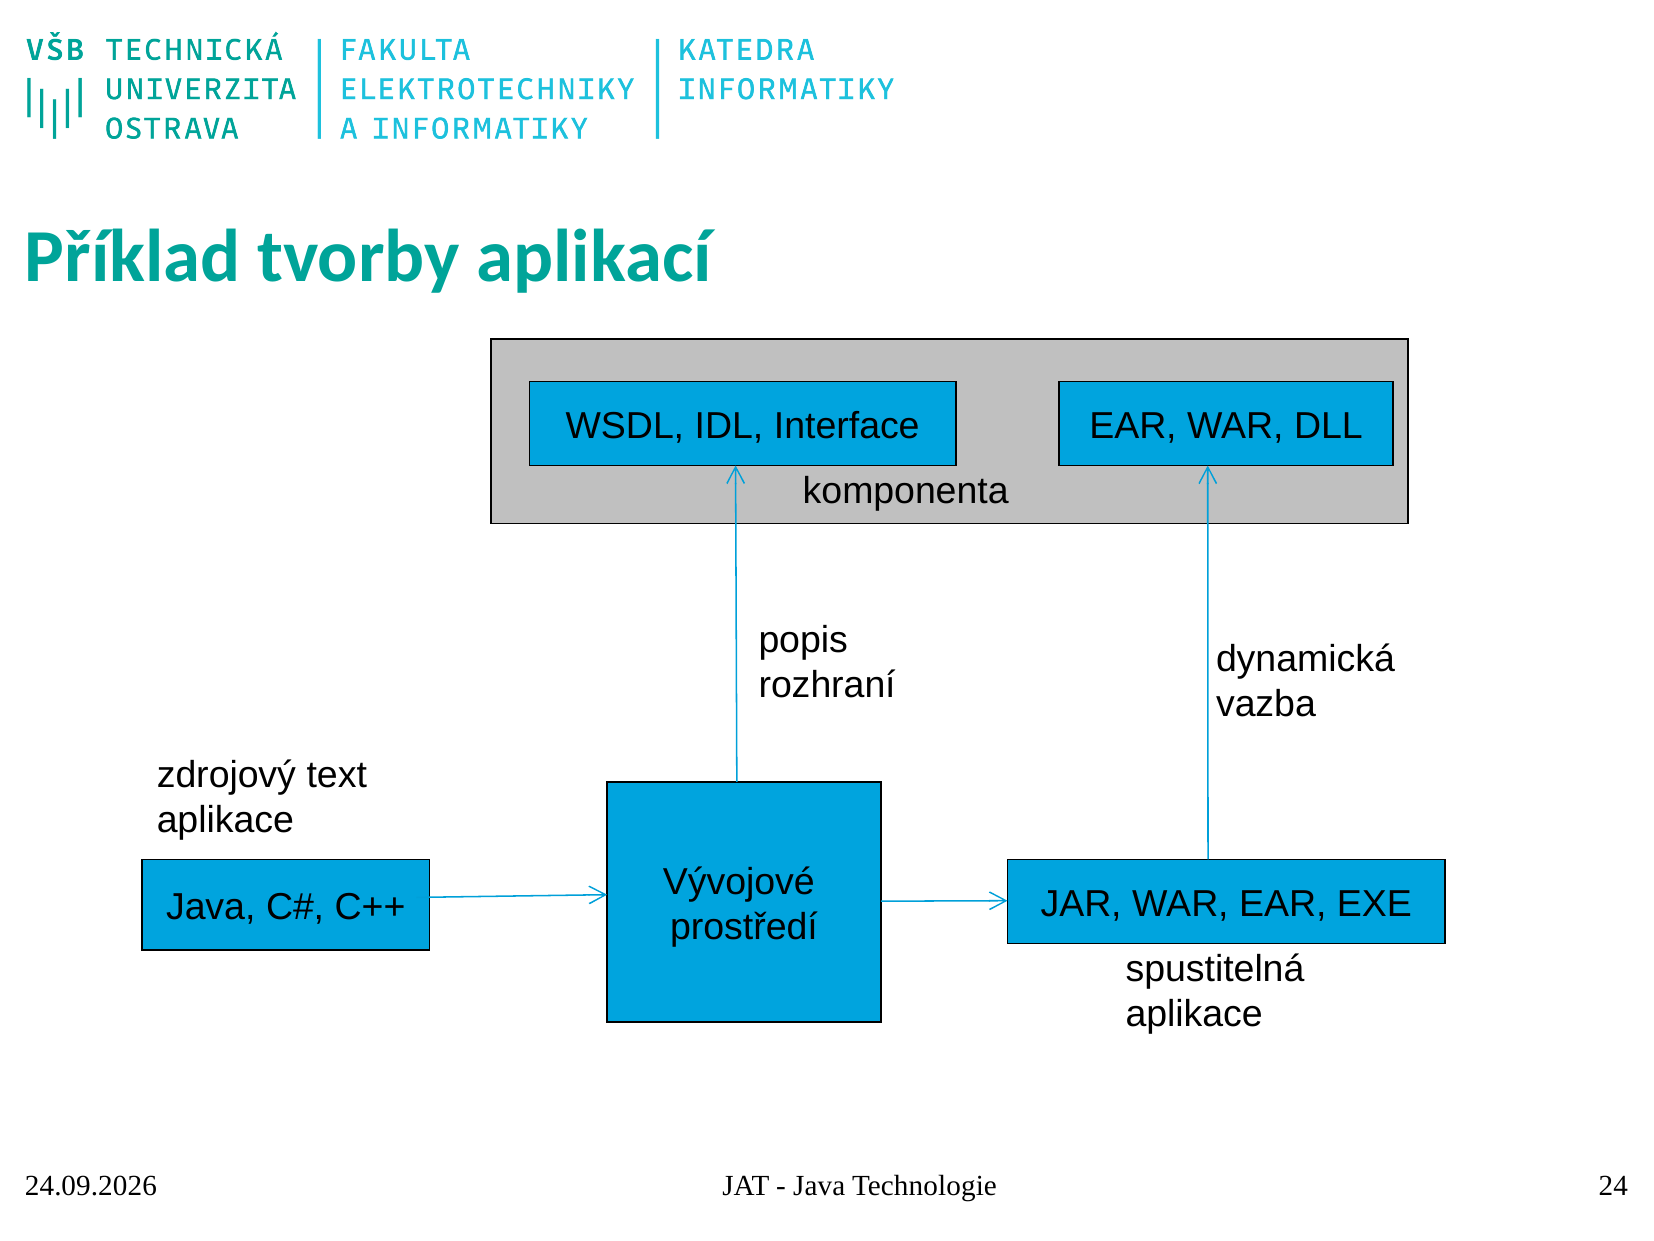

# Příklad tvorby aplikací
WSDL, IDL, Interface
EAR, WAR, DLL
komponenta
popis rozhraní
dynamická vazba
zdrojový text aplikace
Vývojové
prostředí
JAR, WAR, EAR, EXE
Java, C#, C++
spustitelná aplikace
JAT - Java Technologie
24